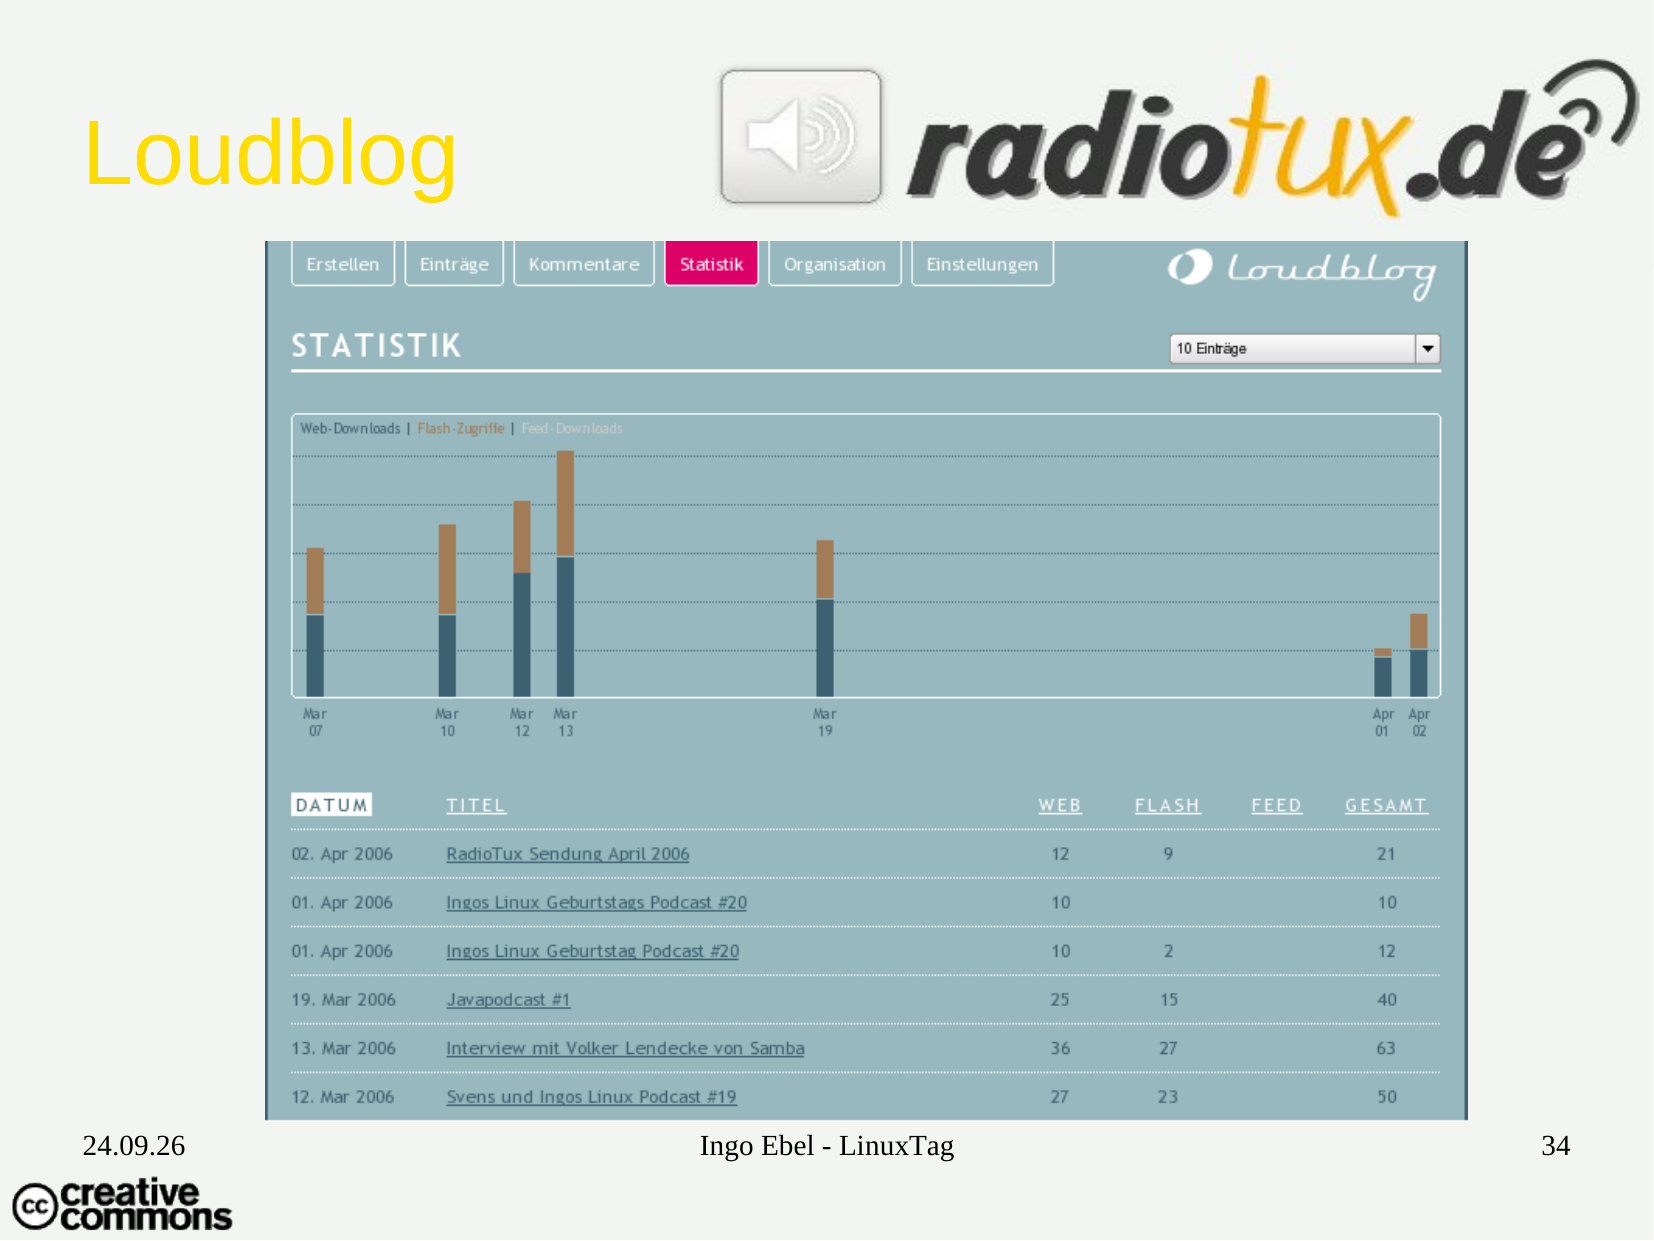

# Loudblog
Ingo Ebel - LinuxTag
34